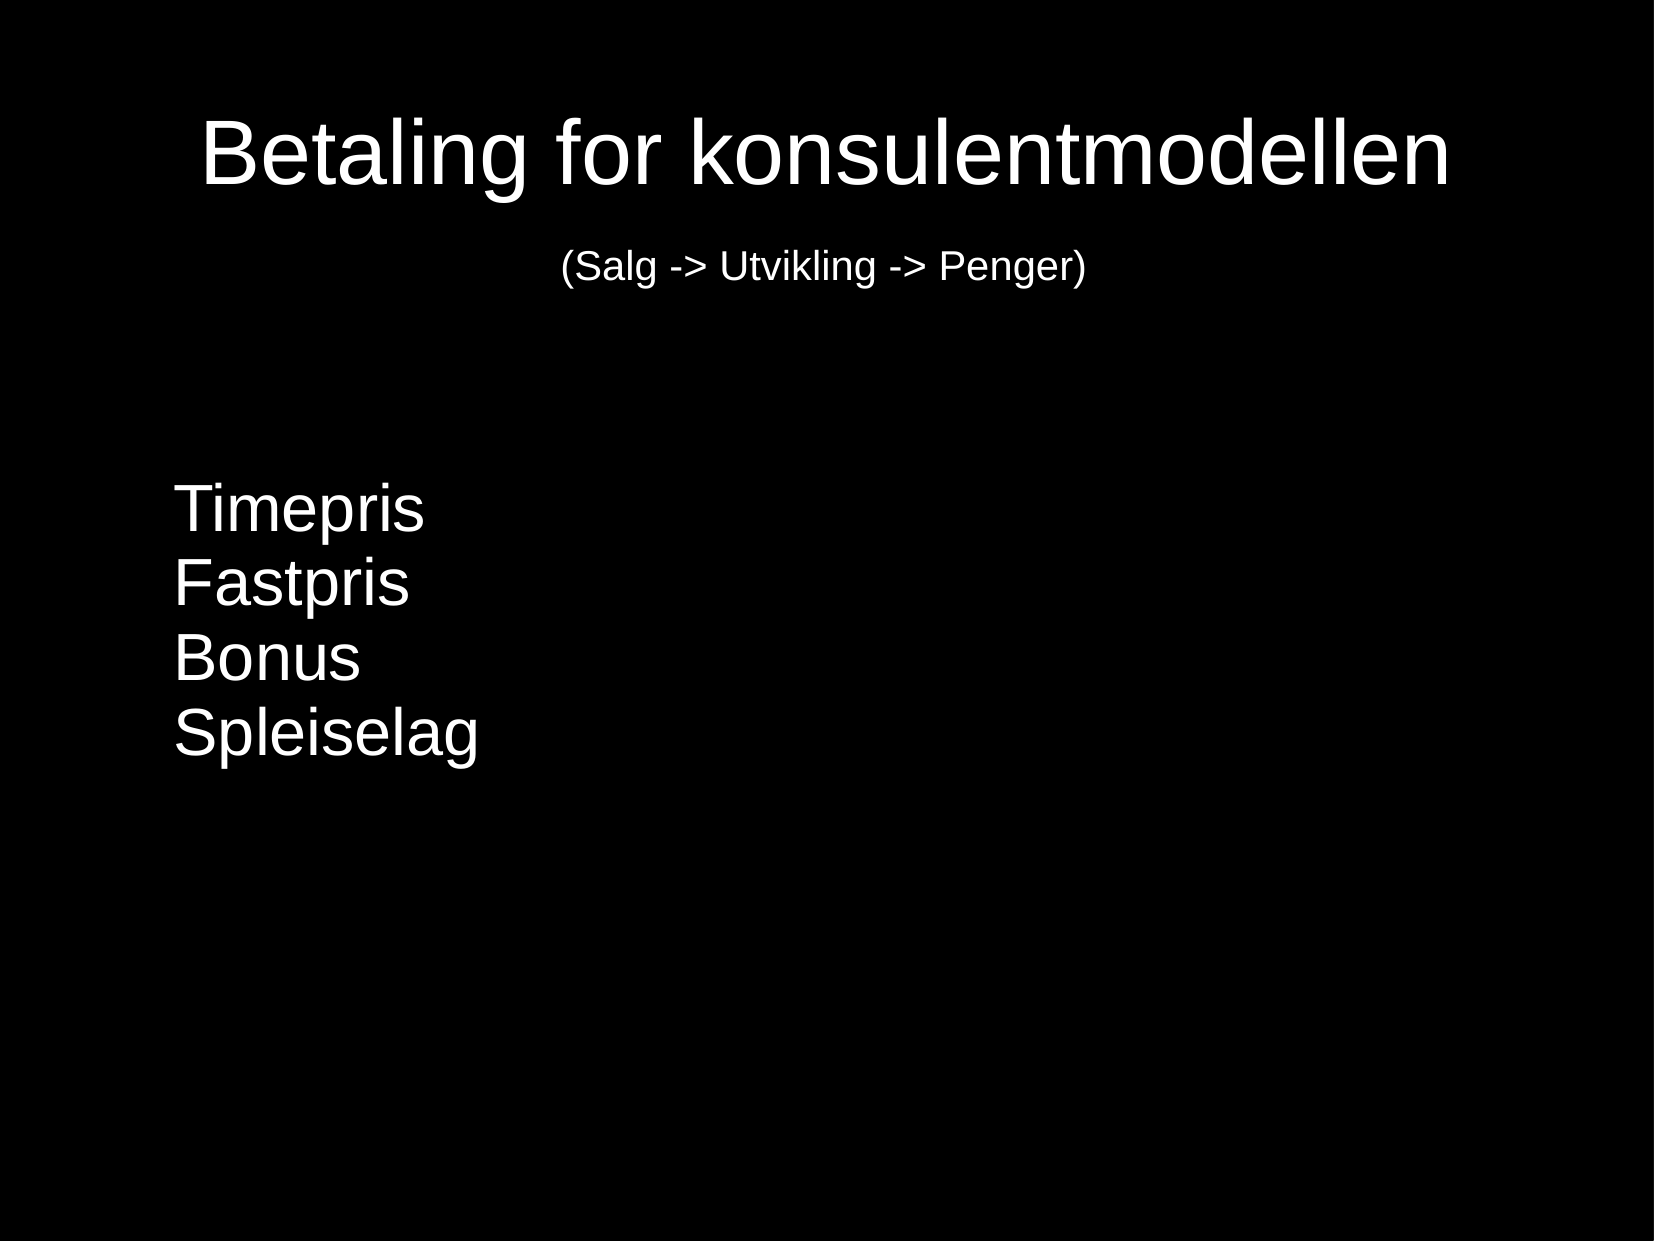

Timepris
 Fastpris
 Bonus
 Spleiselag
# Betaling for konsulentmodellen
(Salg -> Utvikling -> Penger)